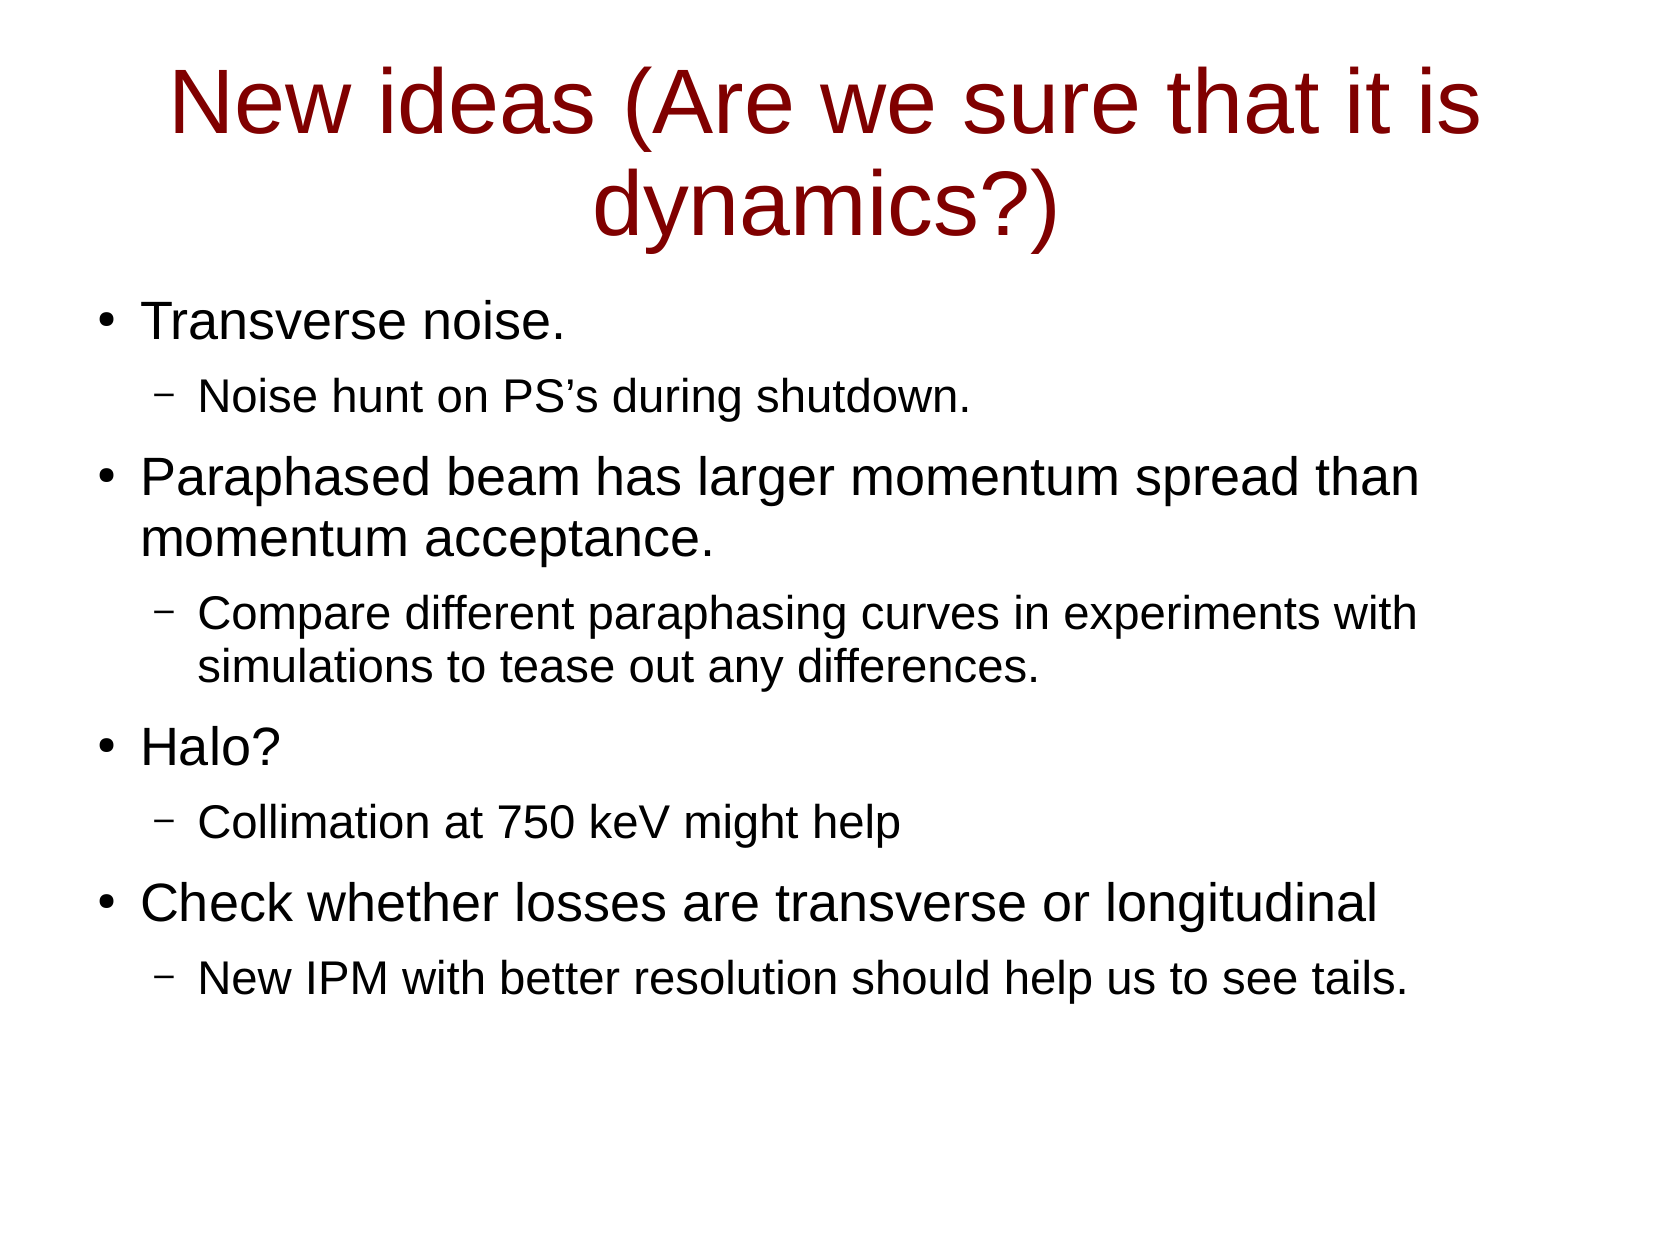

# New ideas (Are we sure that it is dynamics?)
Transverse noise.
Noise hunt on PS’s during shutdown.
Paraphased beam has larger momentum spread than momentum acceptance.
Compare different paraphasing curves in experiments with simulations to tease out any differences.
Halo?
Collimation at 750 keV might help
Check whether losses are transverse or longitudinal
New IPM with better resolution should help us to see tails.